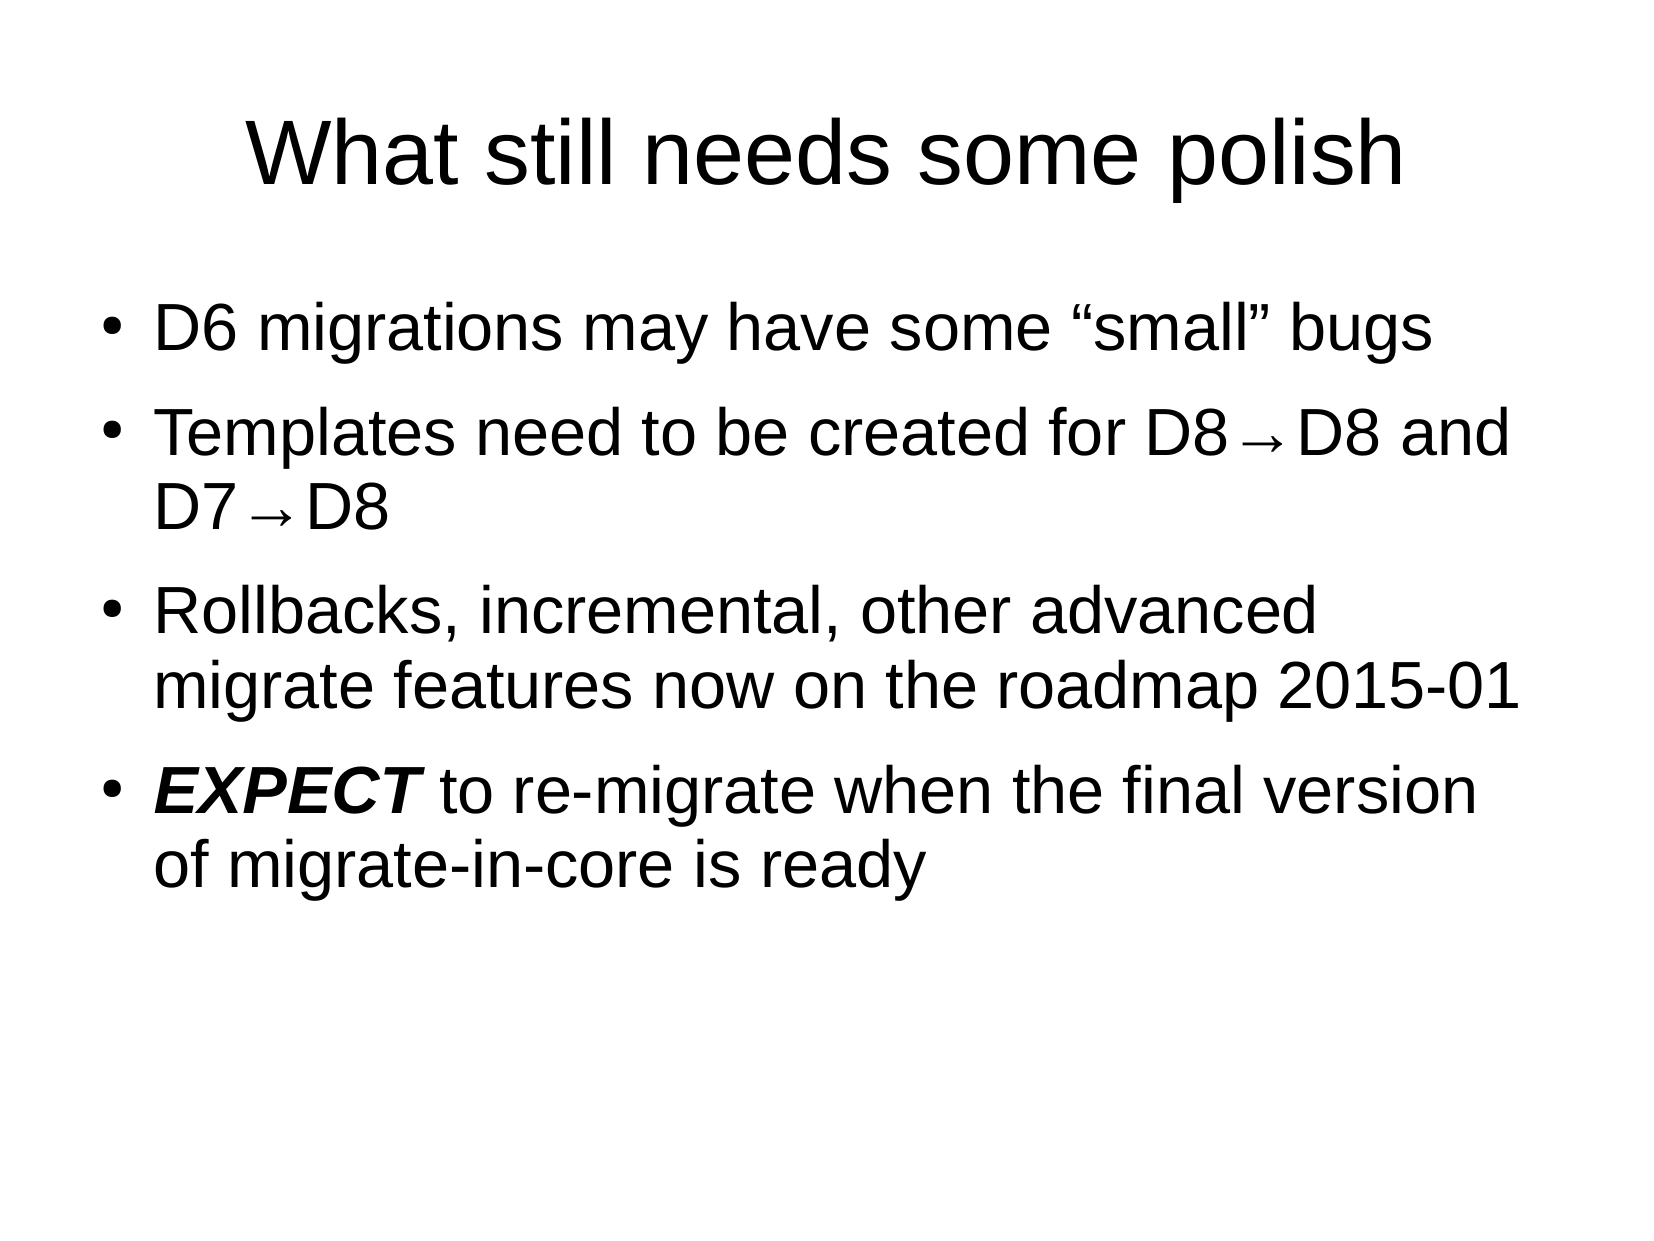

# What still needs some polish
D6 migrations may have some “small” bugs
Templates need to be created for D8→D8 and D7→D8
Rollbacks, incremental, other advanced migrate features now on the roadmap 2015-01
EXPECT to re-migrate when the final version of migrate-in-core is ready